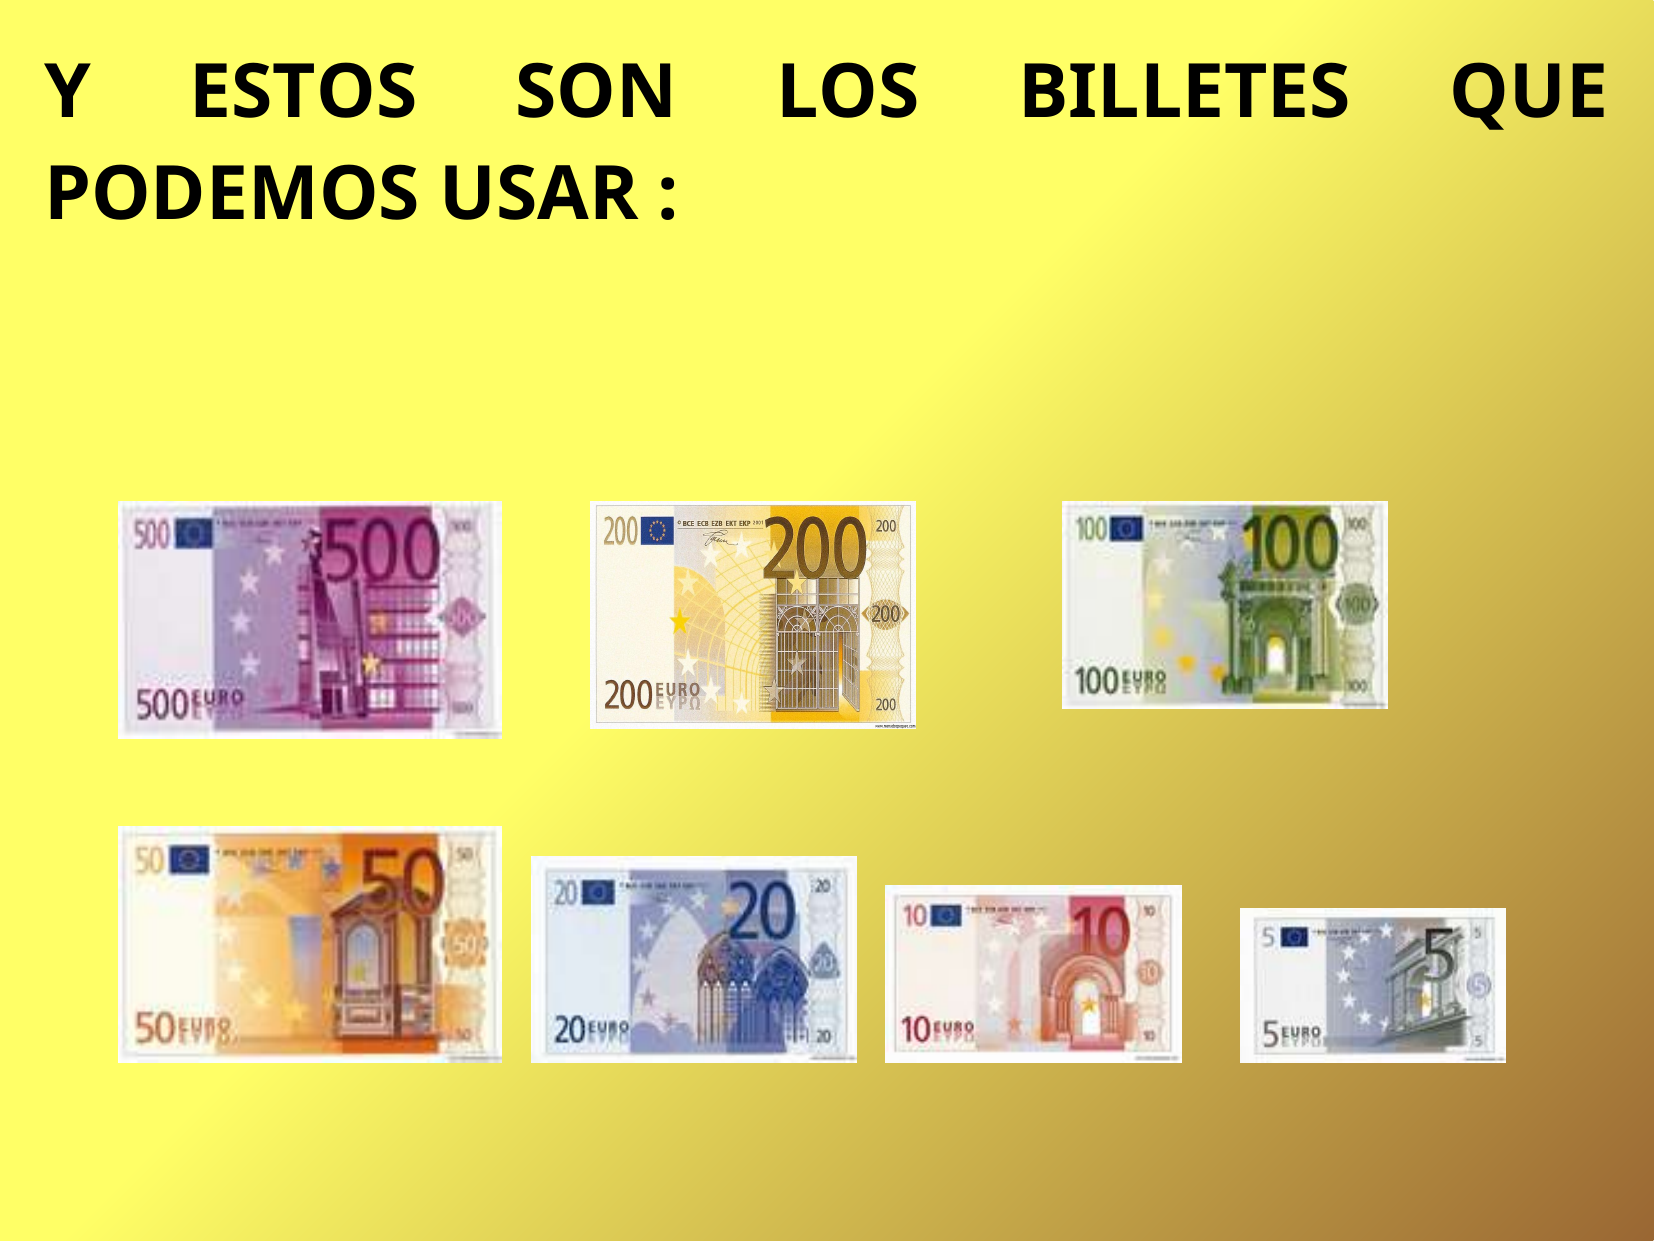

Y ESTOS SON LOS BILLETES QUE PODEMOS USAR :